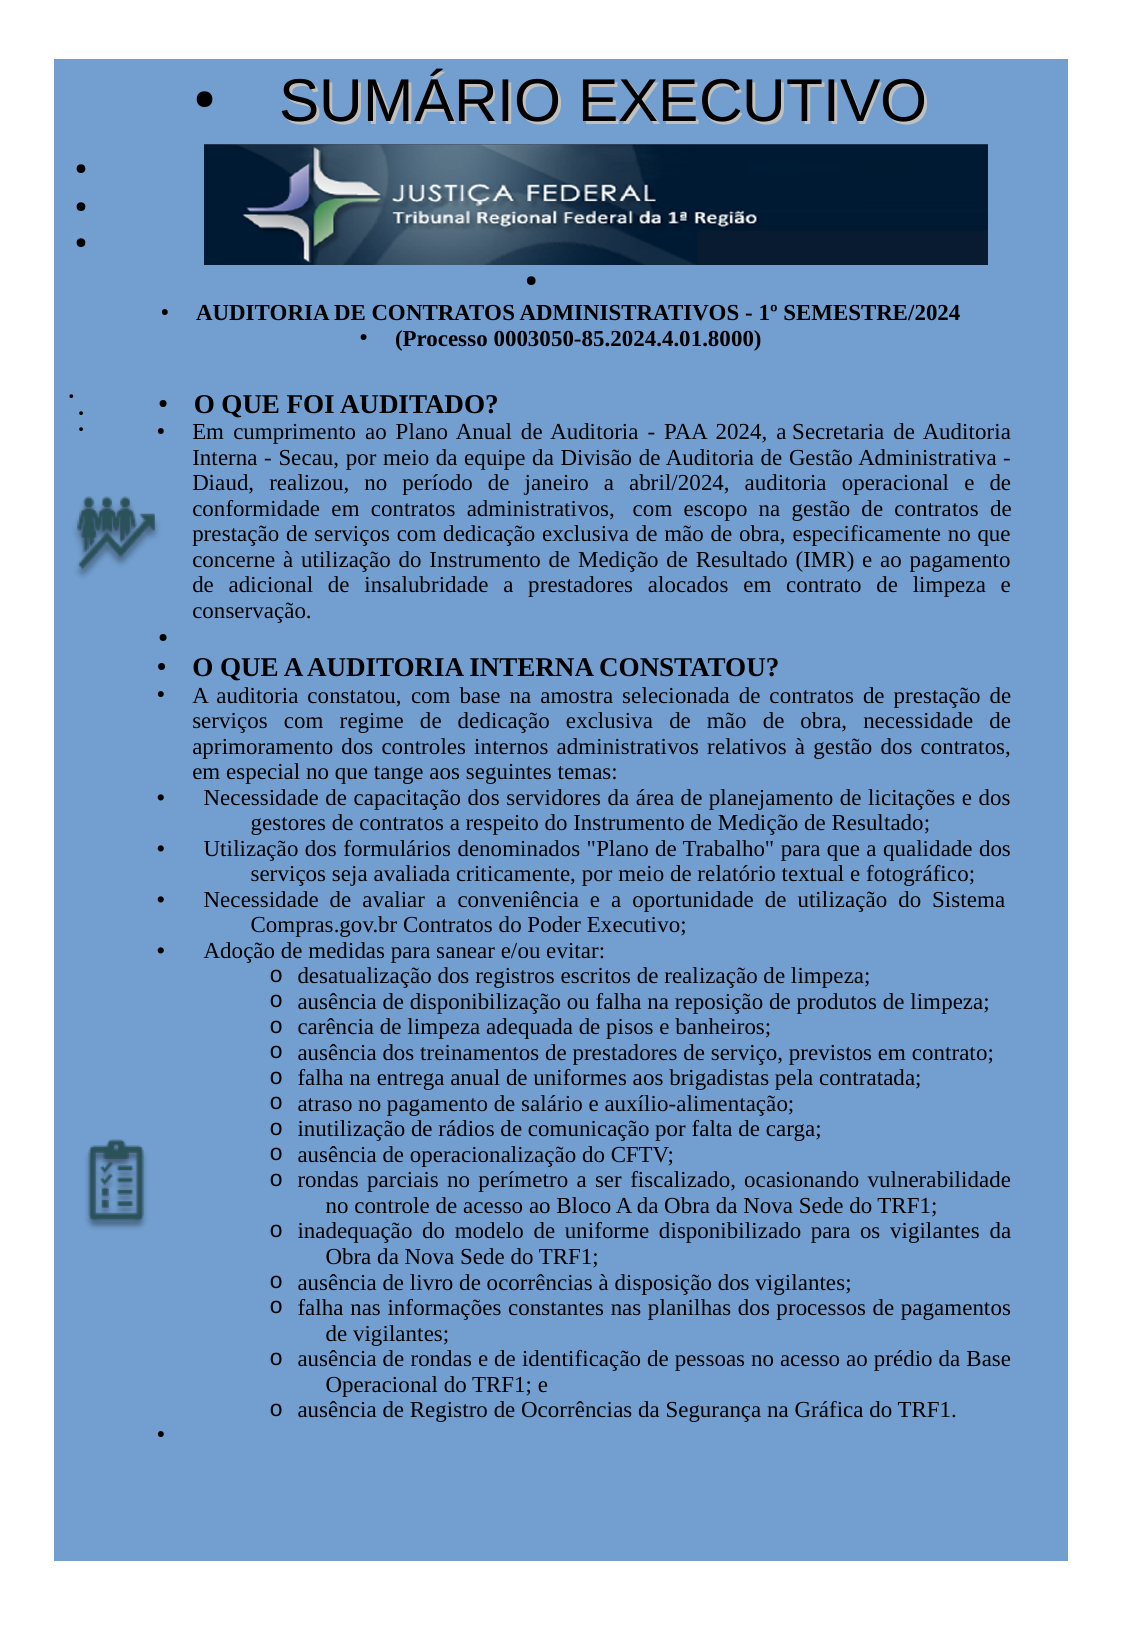

| SUMÁRIO EXECUTIVO | | |
| --- | --- | --- |
| AUDITORIA DE CONTRATOS ADMINISTRATIVOS - 1º SEMESTRE/2024 (Processo 0003050-85.2024.4.01.8000) | | |
| | O QUE FOI AUDITADO? Em cumprimento ao Plano Anual de Auditoria - PAA 2024, a Secretaria de Auditoria Interna - Secau, por meio da equipe da Divisão de Auditoria de Gestão Administrativa - Diaud, realizou, no período de janeiro a abril/2024, auditoria operacional e de conformidade em contratos administrativos, ​​​​​​ com escopo na gestão de contratos de prestação de serviços com dedicação exclusiva de mão de obra, especificamente no que concerne à utilização do Instrumento de Medição de Resultado (IMR) e ao pagamento de adicional de insalubridade a prestadores alocados em contrato de limpeza e conservação. O QUE A AUDITORIA INTERNA CONSTATOU? A auditoria constatou, com base na amostra selecionada de contratos de prestação de serviços com regime de dedicação exclusiva de mão de obra, necessidade de aprimoramento dos controles internos administrativos relativos à gestão dos contratos, em especial no que tange aos seguintes temas: Necessidade de capacitação dos servidores da área de planejamento de licitações e dos gestores de contratos a respeito do Instrumento de Medição de Resultado; Utilização dos formulários denominados "Plano de Trabalho" para que a qualidade dos serviços seja avaliada criticamente, por meio de relatório textual e fotográfico; Necessidade de avaliar a conveniência e a oportunidade de utilização do Sistema Compras.gov.br Contratos do Poder Executivo; Adoção de medidas para sanear e/ou evitar: desatualização dos registros escritos de realização de limpeza; ausência de disponibilização ou falha na reposição de produtos de limpeza; carência de limpeza adequada de pisos e banheiros; ausência dos treinamentos de prestadores de serviço, previstos em contrato; falha na entrega anual de uniformes aos brigadistas pela contratada; atraso no pagamento de salário e auxílio-alimentação; inutilização de rádios de comunicação por falta de carga; ausência de operacionalização do CFTV; rondas parciais no perímetro a ser fiscalizado, ocasionando vulnerabilidade no controle de acesso ao Bloco A da Obra da Nova Sede do TRF1; inadequação do modelo de uniforme disponibilizado para os vigilantes da Obra da Nova Sede do TRF1; ausência de livro de ocorrências à disposição dos vigilantes; falha nas informações constantes nas planilhas dos processos de pagamentos de vigilantes; ausência de rondas e de identificação de pessoas no acesso ao prédio da Base Operacional do TRF1; e ausência de Registro de Ocorrências da Segurança na Gráfica do TRF1. | |
| | | |